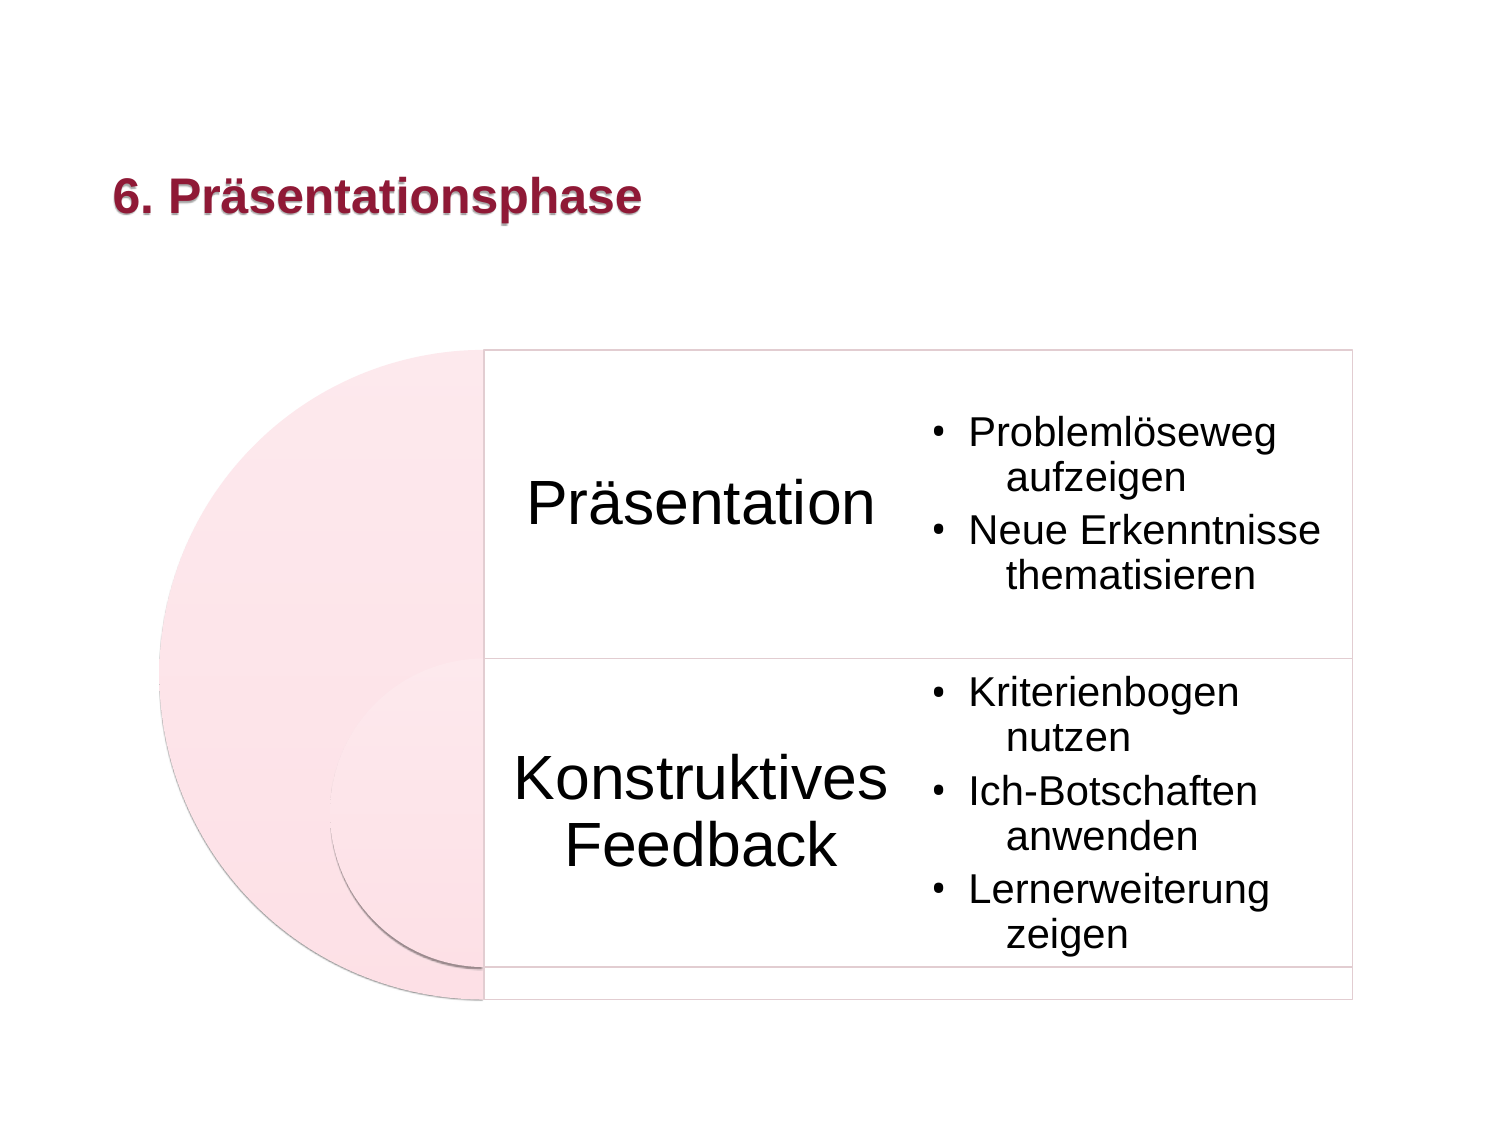

# 6. Präsentationsphase
Präsentation
Problemlöseweg aufzeigen
Neue Erkenntnisse thematisieren
Konstruktives Feedback
Kriterienbogen nutzen
Ich-Botschaften anwenden
Lernerweiterung zeigen